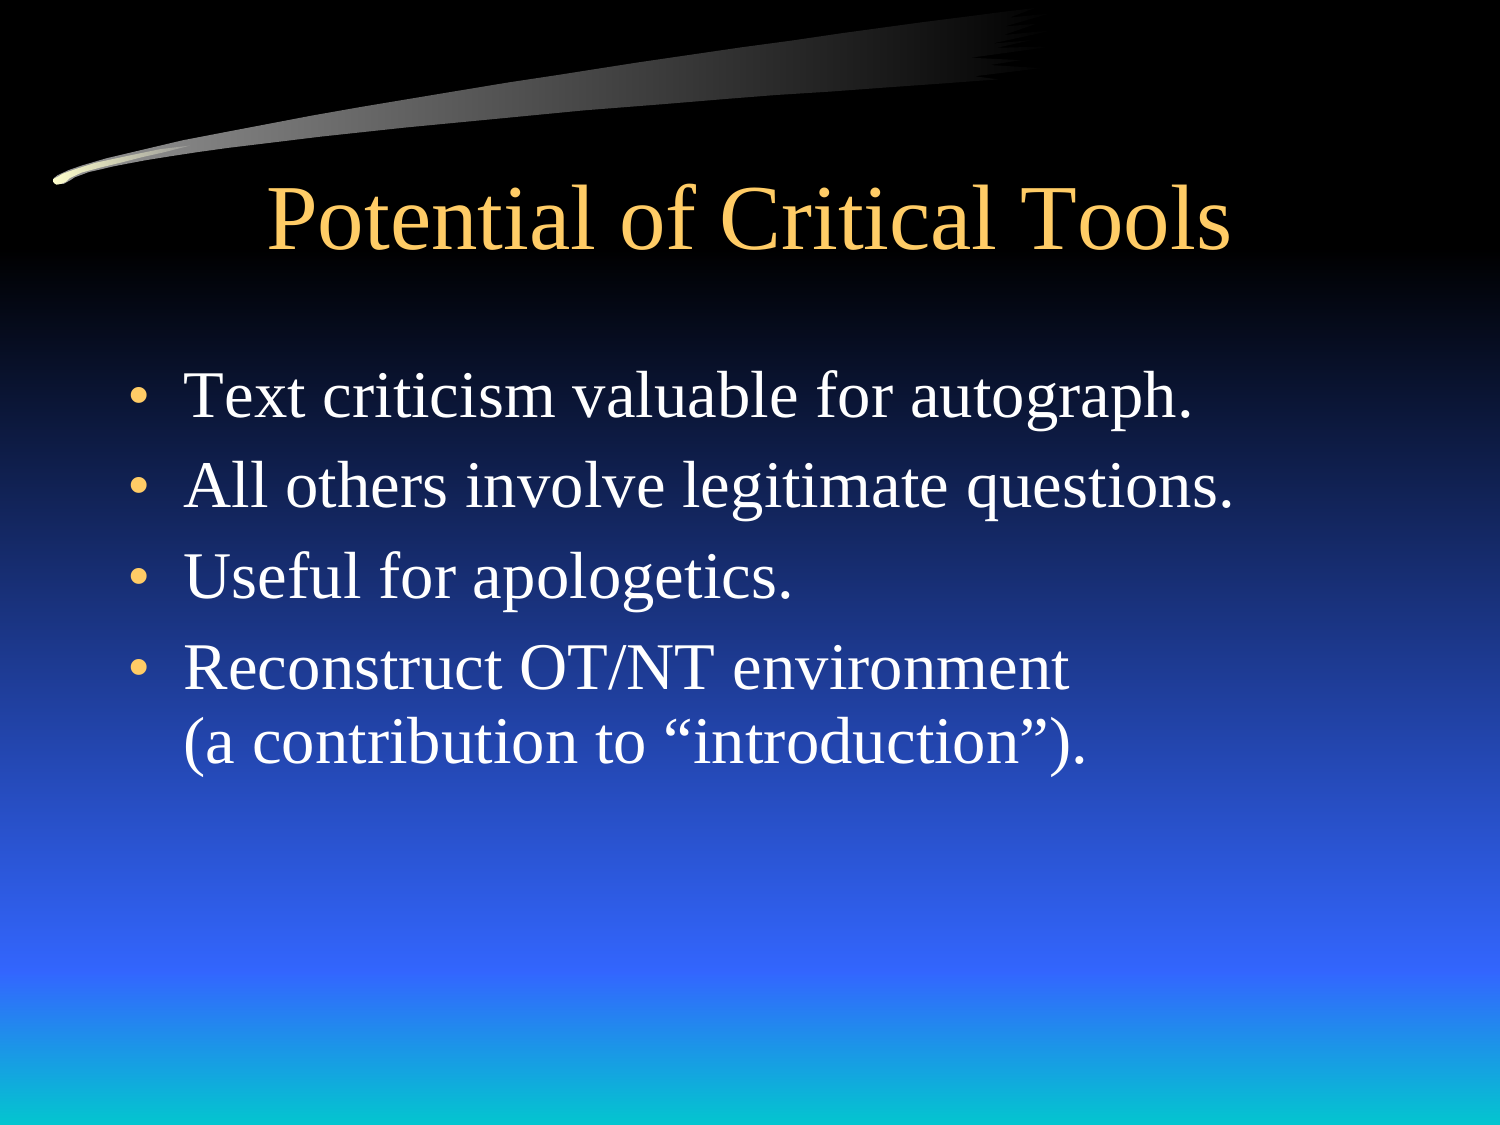

# Potential of Critical Tools
Text criticism valuable for autograph.
All others involve legitimate questions.
Useful for apologetics.
Reconstruct OT/NT environment
(a contribution to “introduction”).